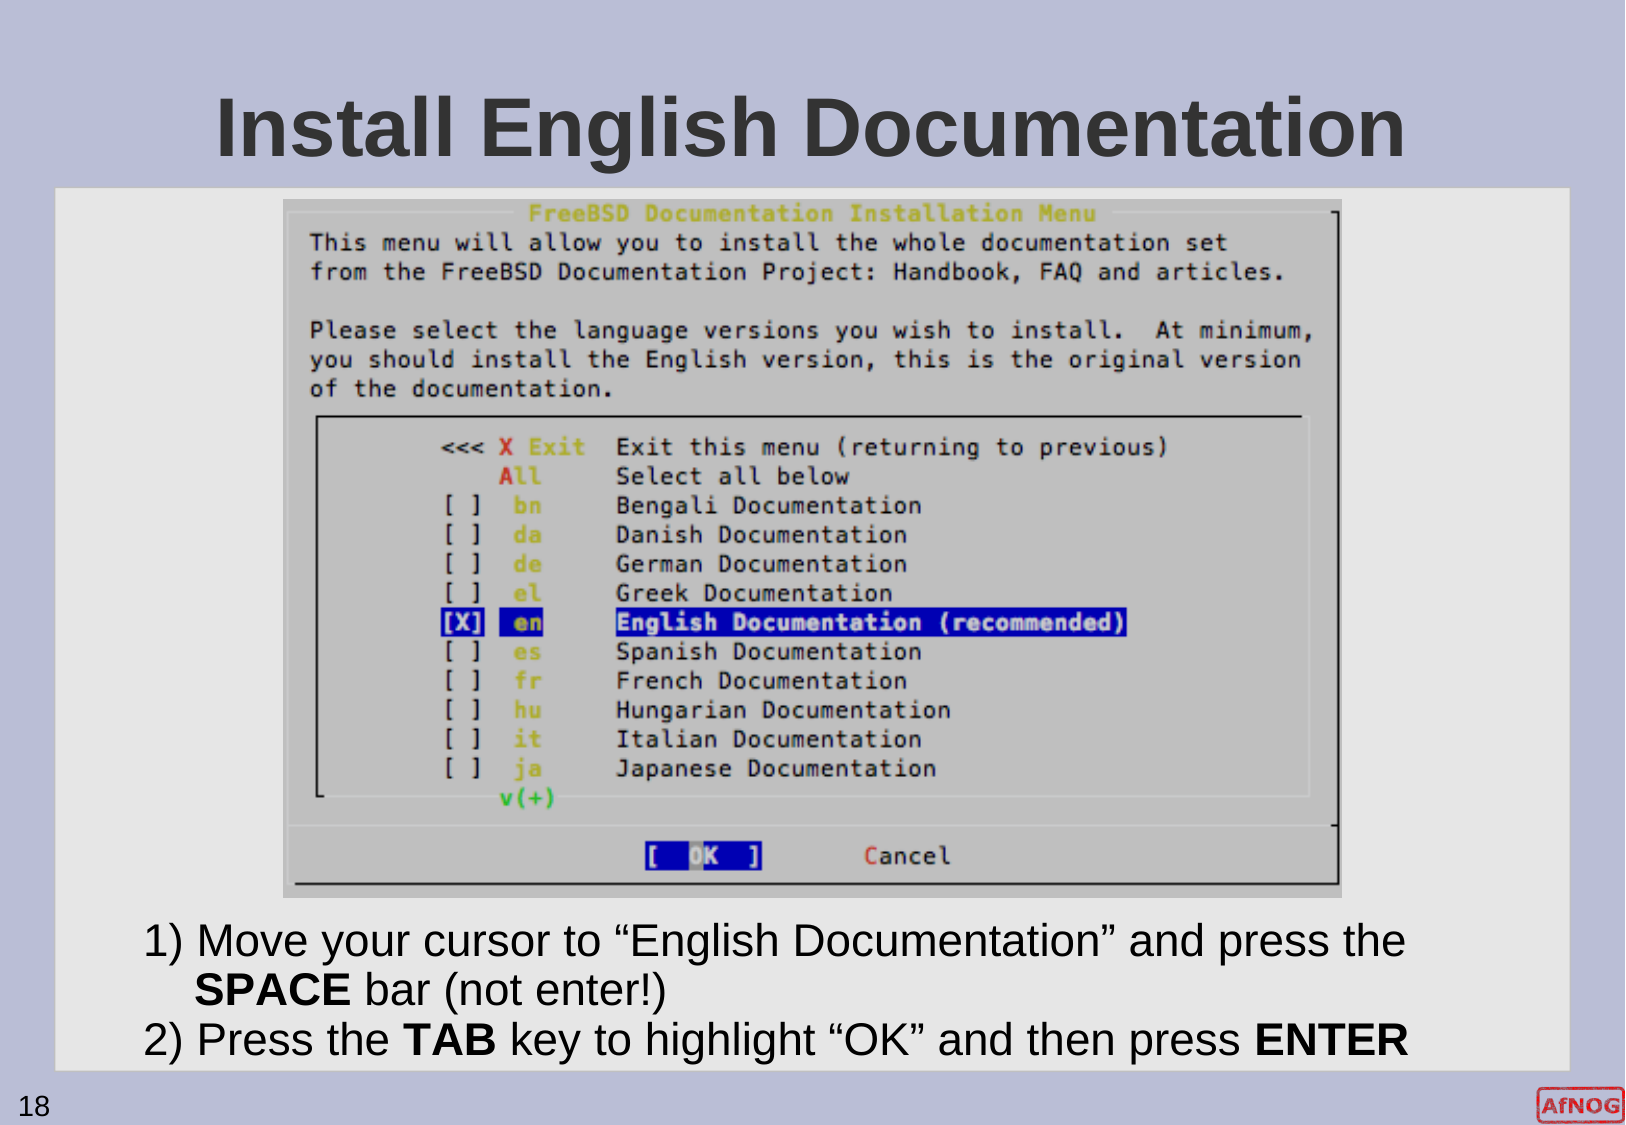

Install English Documentation
 Move your cursor to “English Documentation” and press the
 SPACE bar (not enter!)
 Press the TAB key to highlight “OK” and then press ENTER